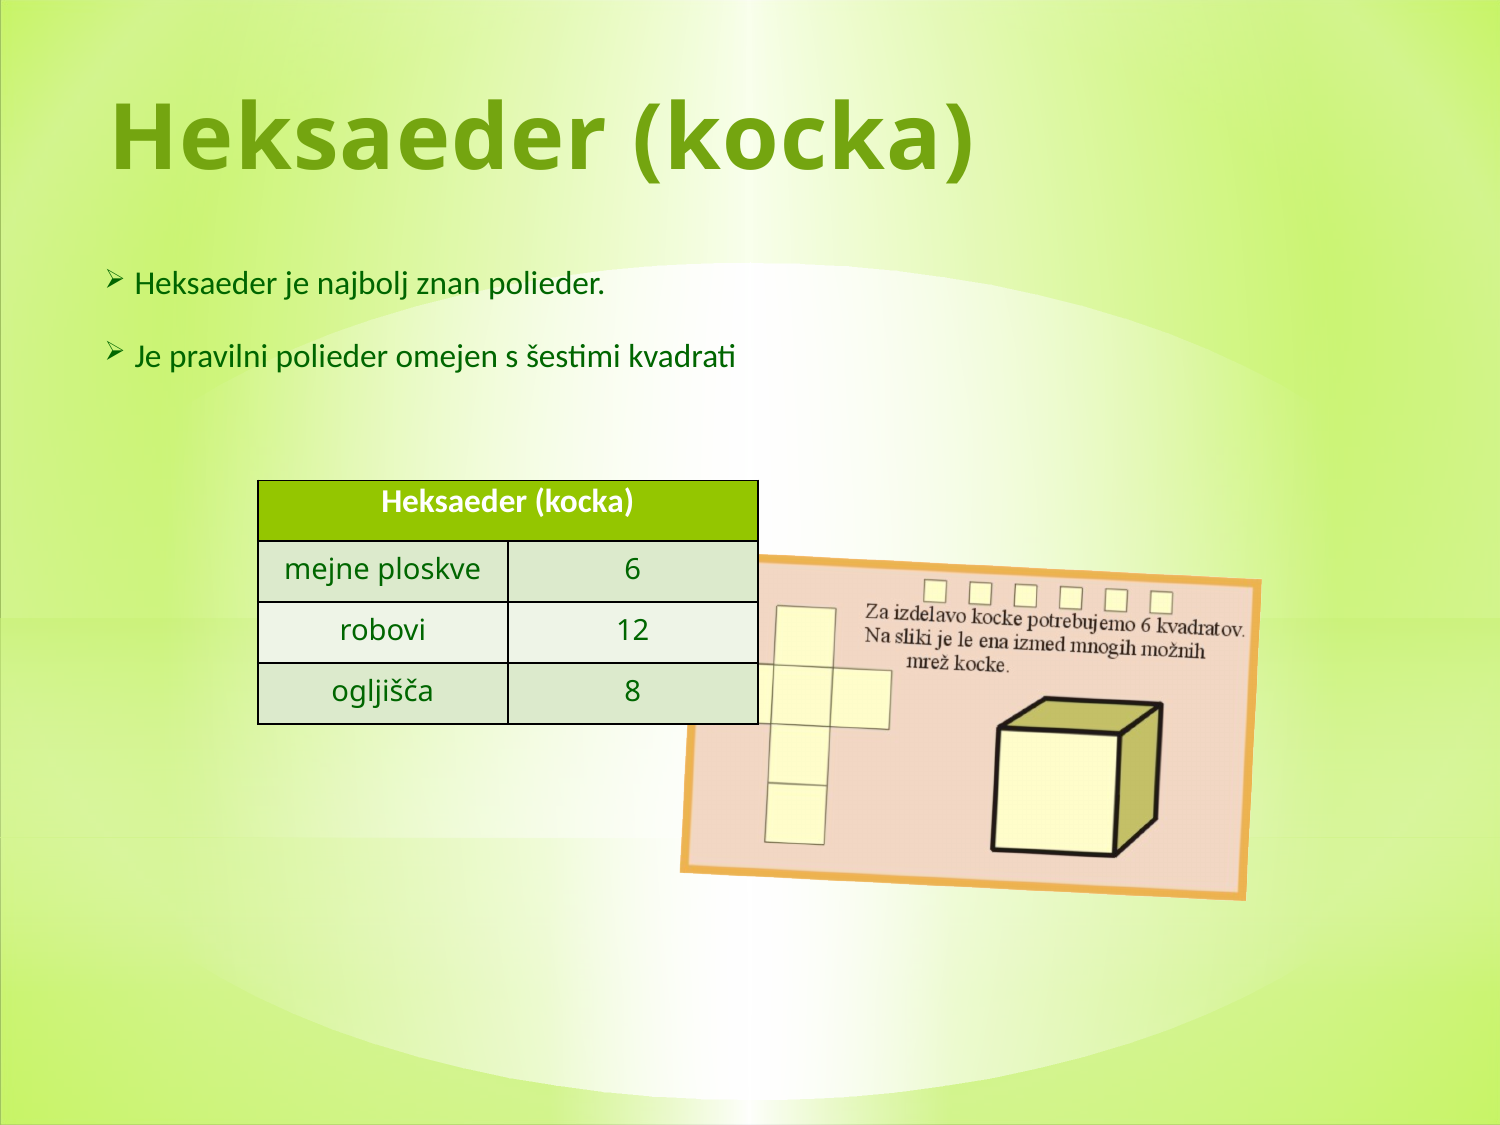

# Heksaeder (kocka)
Heksaeder je najbolj znan polieder.
Je pravilni polieder omejen s šestimi kvadrati
| Heksaeder (kocka) | |
| --- | --- |
| mejne ploskve | 6 |
| robovi | 12 |
| ogljišča | 8 |